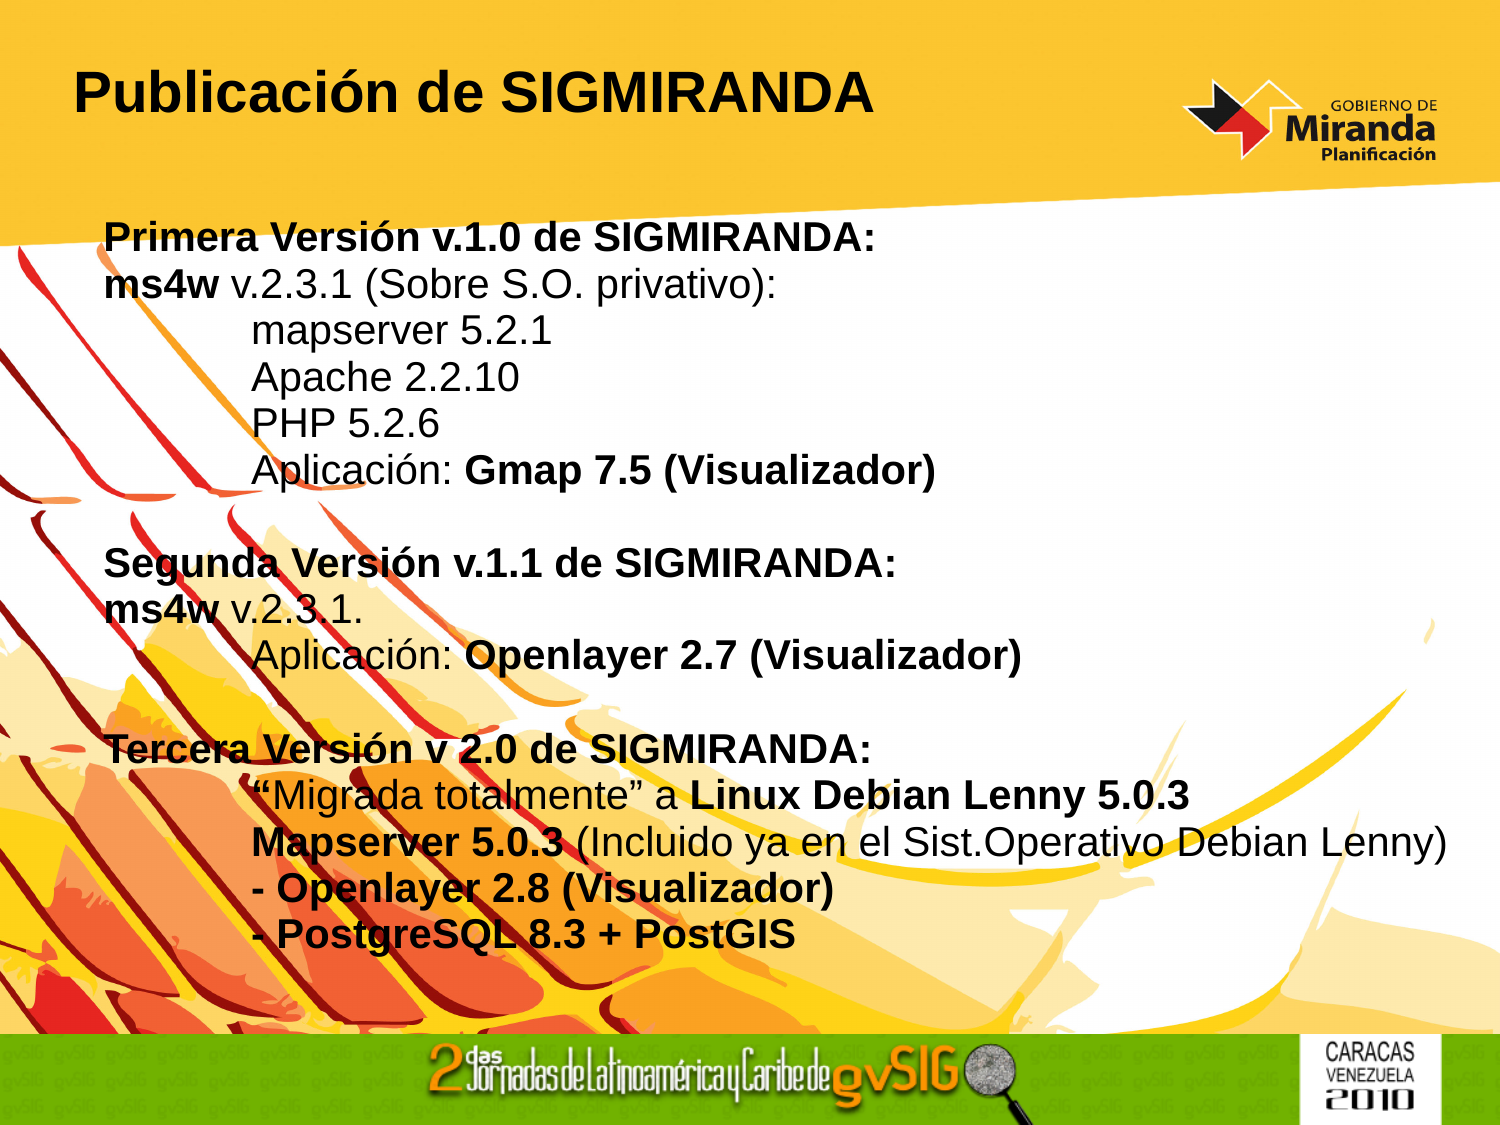

Publicación de SIGMIRANDA
Primera Versión v.1.0 de SIGMIRANDA:
ms4w v.2.3.1 (Sobre S.O. privativo):
		mapserver 5.2.1
		Apache 2.2.10
		PHP 5.2.6
		Aplicación: Gmap 7.5 (Visualizador)
Segunda Versión v.1.1 de SIGMIRANDA:
ms4w v.2.3.1.
		Aplicación: Openlayer 2.7 (Visualizador)
Tercera Versión v 2.0 de SIGMIRANDA:
		“Migrada totalmente” a Linux Debian Lenny 5.0.3
		Mapserver 5.0.3 (Incluido ya en el Sist.Operativo Debian Lenny)
		- Openlayer 2.8 (Visualizador)
		- PostgreSQL 8.3 + PostGIS